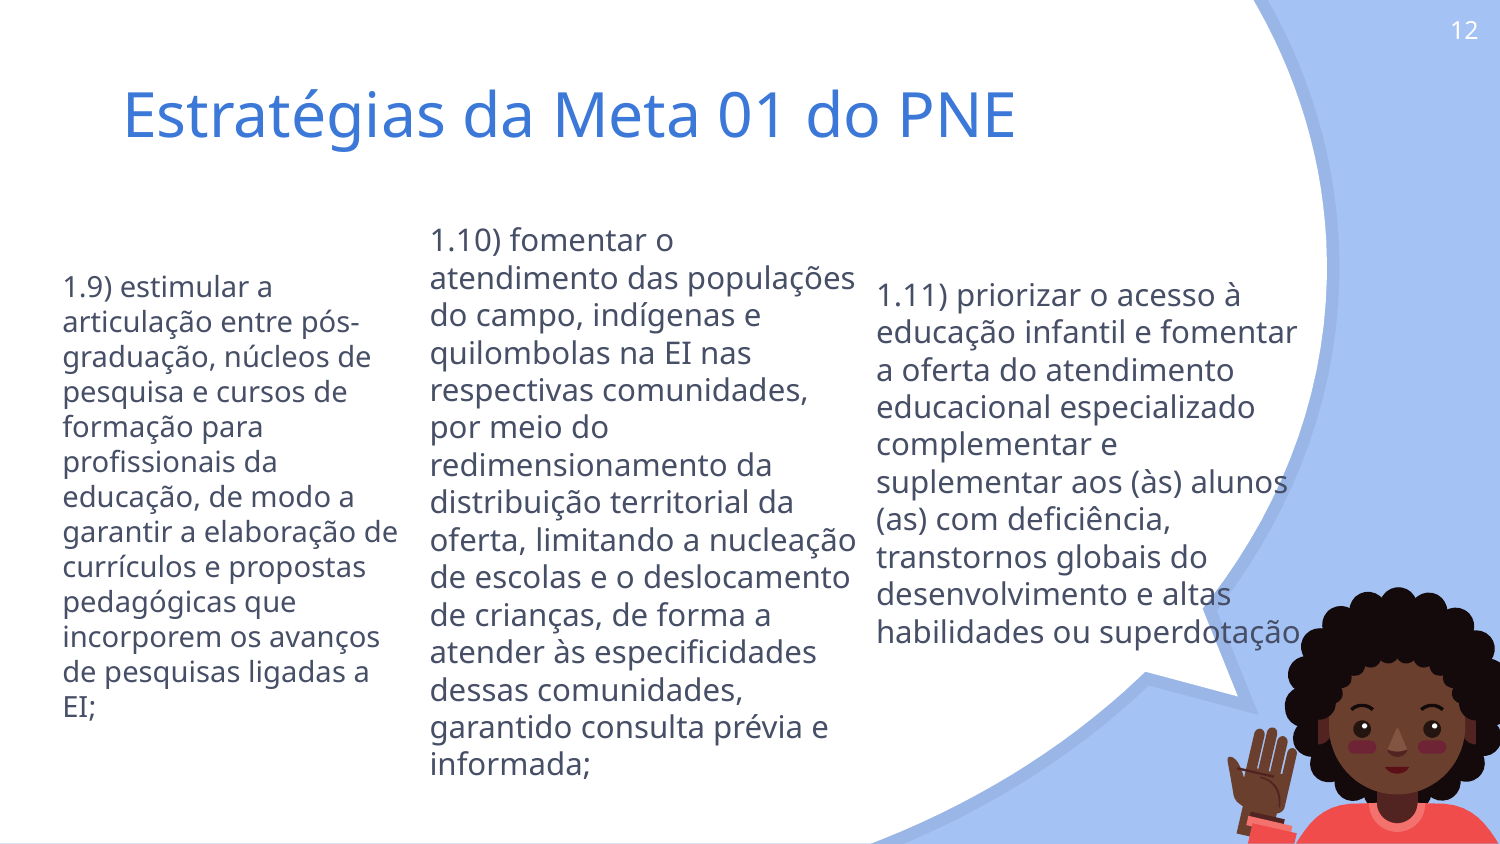

# Estratégias da Meta 01 do PNE
1.10) fomentar o atendimento das populações do campo, indígenas e quilombolas na EI nas respectivas comunidades, por meio do redimensionamento da distribuição territorial da oferta, limitando a nucleação de escolas e o deslocamento de crianças, de forma a atender às especificidades dessas comunidades, garantido consulta prévia e informada;
1.9) estimular a articulação entre pós-graduação, núcleos de pesquisa e cursos de formação para profissionais da educação, de modo a garantir a elaboração de currículos e propostas pedagógicas que incorporem os avanços de pesquisas ligadas a EI;
1.11) priorizar o acesso à educação infantil e fomentar a oferta do atendimento educacional especializado complementar e suplementar aos (às) alunos (as) com deficiência, transtornos globais do desenvolvimento e altas habilidades ou superdotação